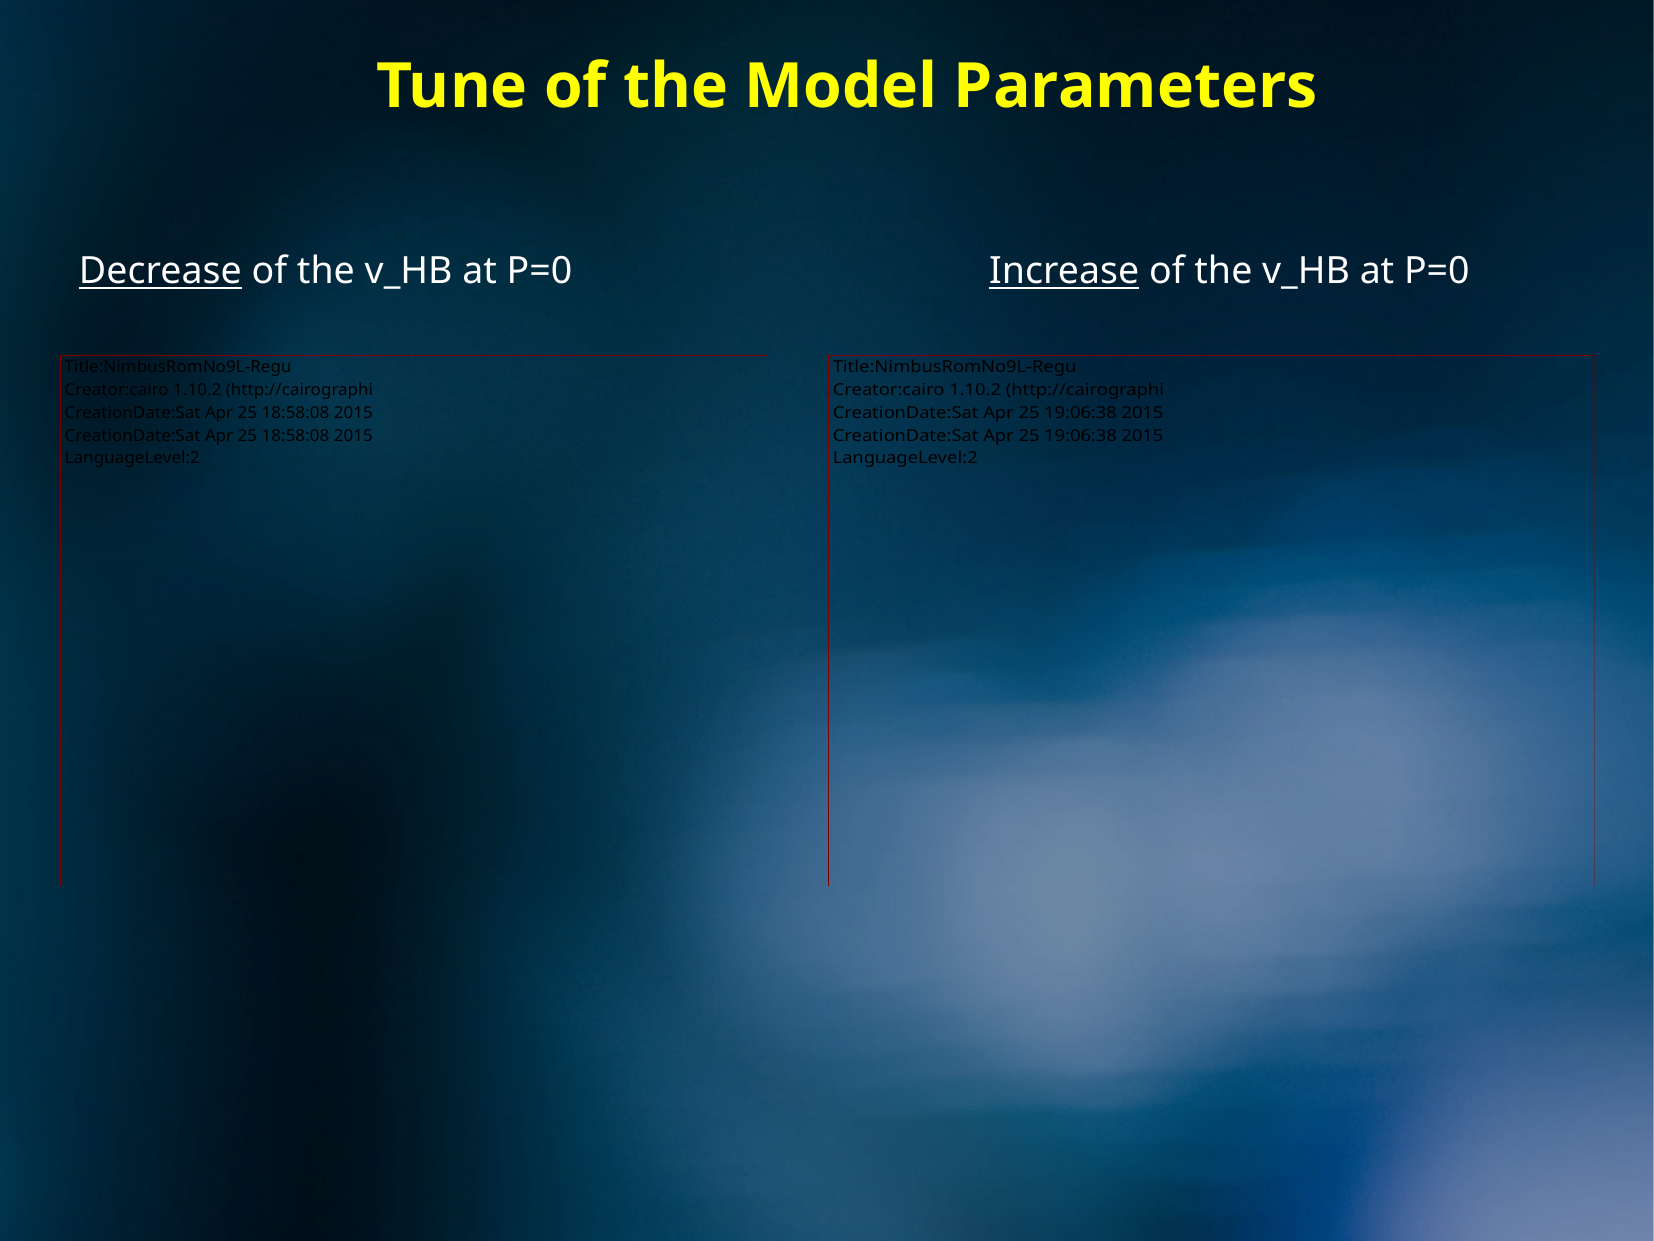

Tune of the Model Parameters
Decrease of the v_HB at P=0
Increase of the v_HB at P=0